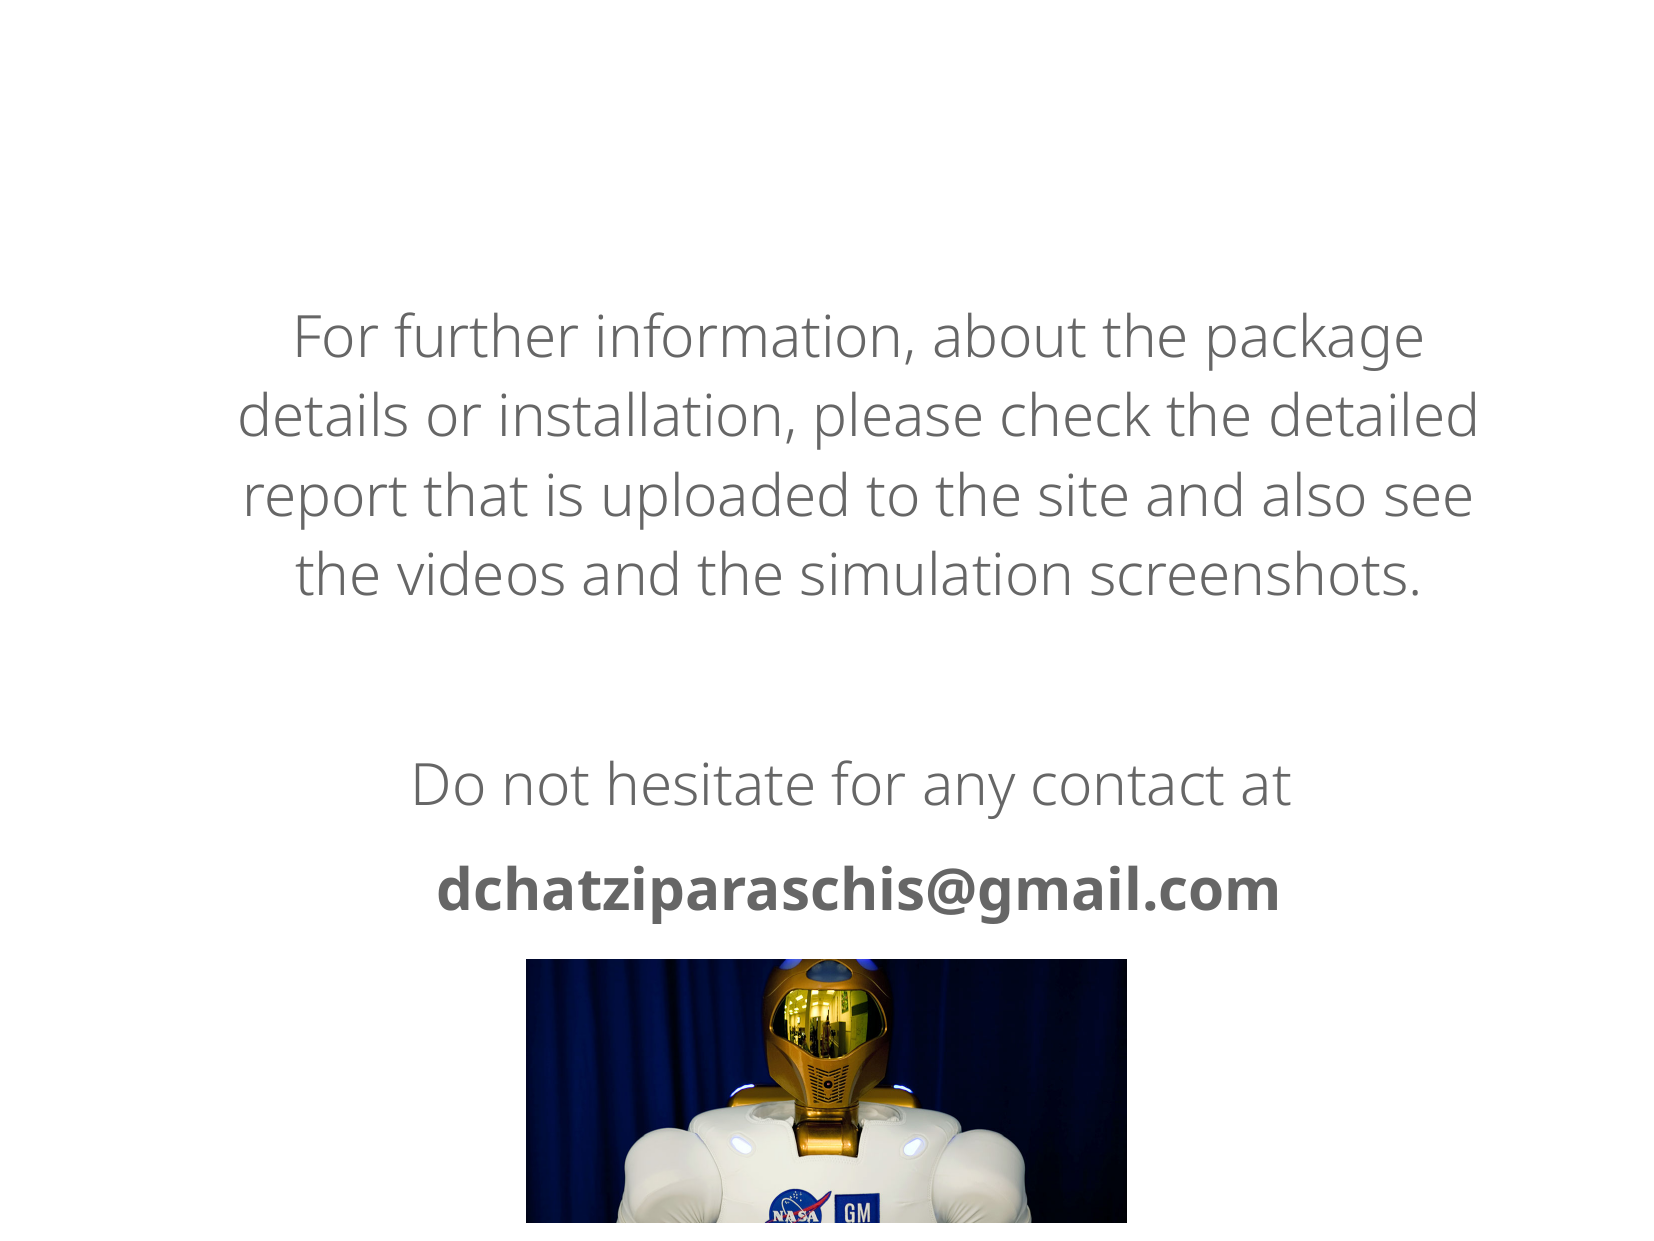

# For further information, about the package details or installation, please check the detailed report that is uploaded to the site and also see the videos and the simulation screenshots.
Do not hesitate for any contact at
dchatziparaschis@gmail.com